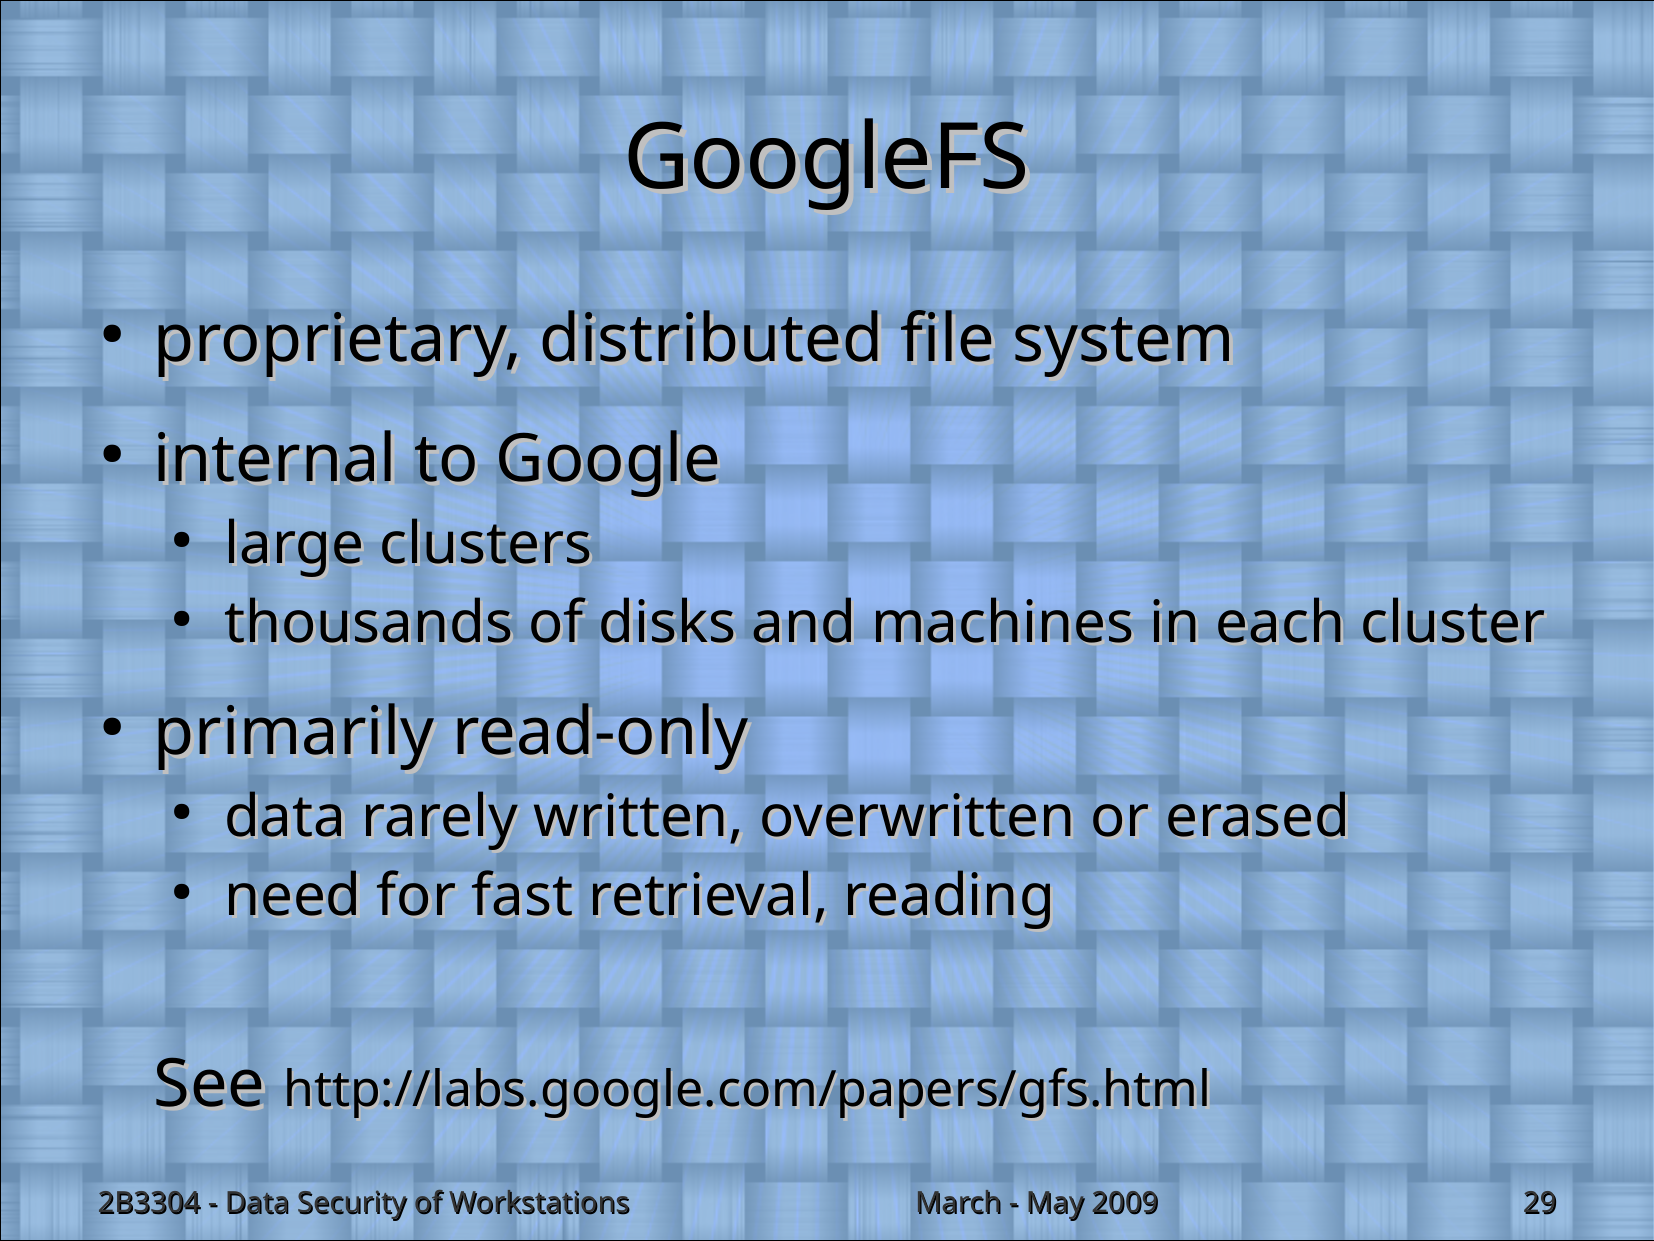

# GoogleFS
proprietary, distributed file system
internal to Google
large clusters
thousands of disks and machines in each cluster
primarily read-only
data rarely written, overwritten or erased
need for fast retrieval, reading
See http://labs.google.com/papers/gfs.html